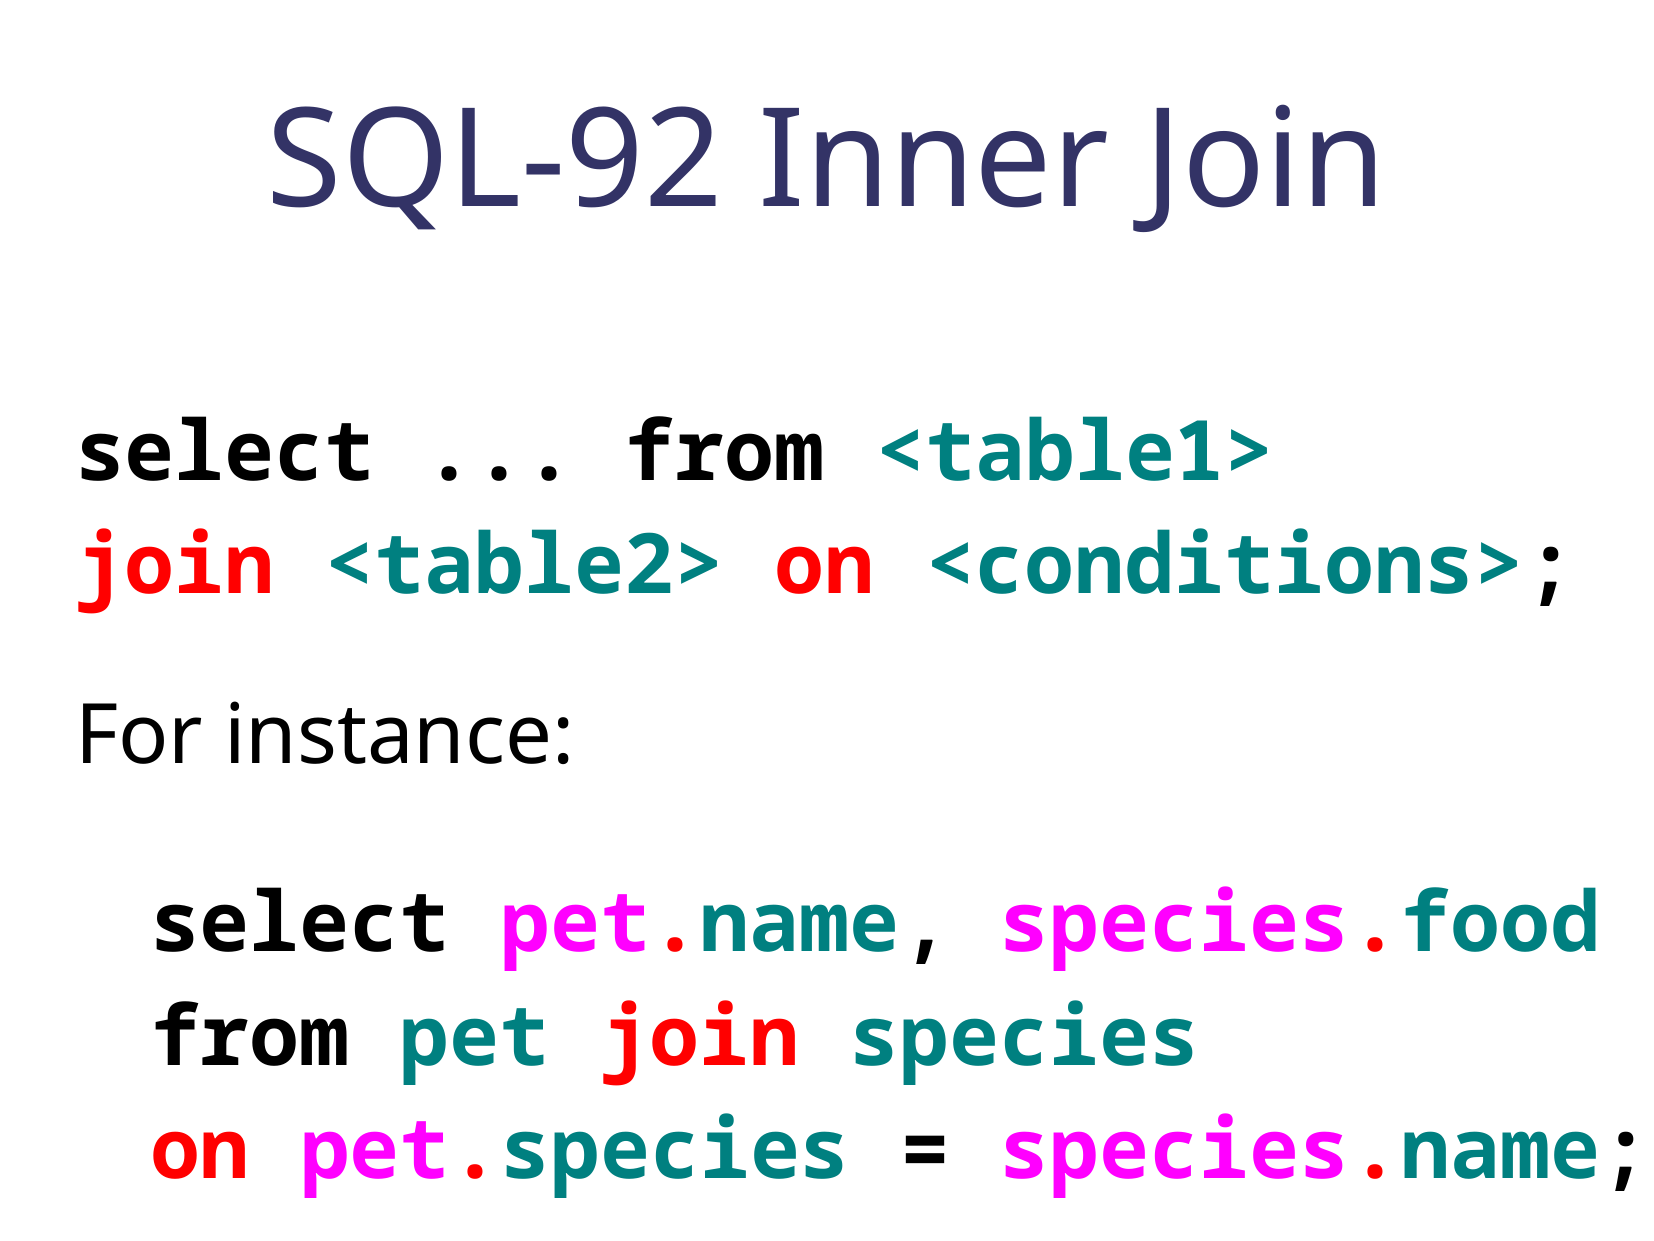

# SQL-92 Inner Join
select ... from <table1>
join <table2> on <conditions>;
For instance:
select pet.name, species.food
from pet join species
on pet.species = species.name;